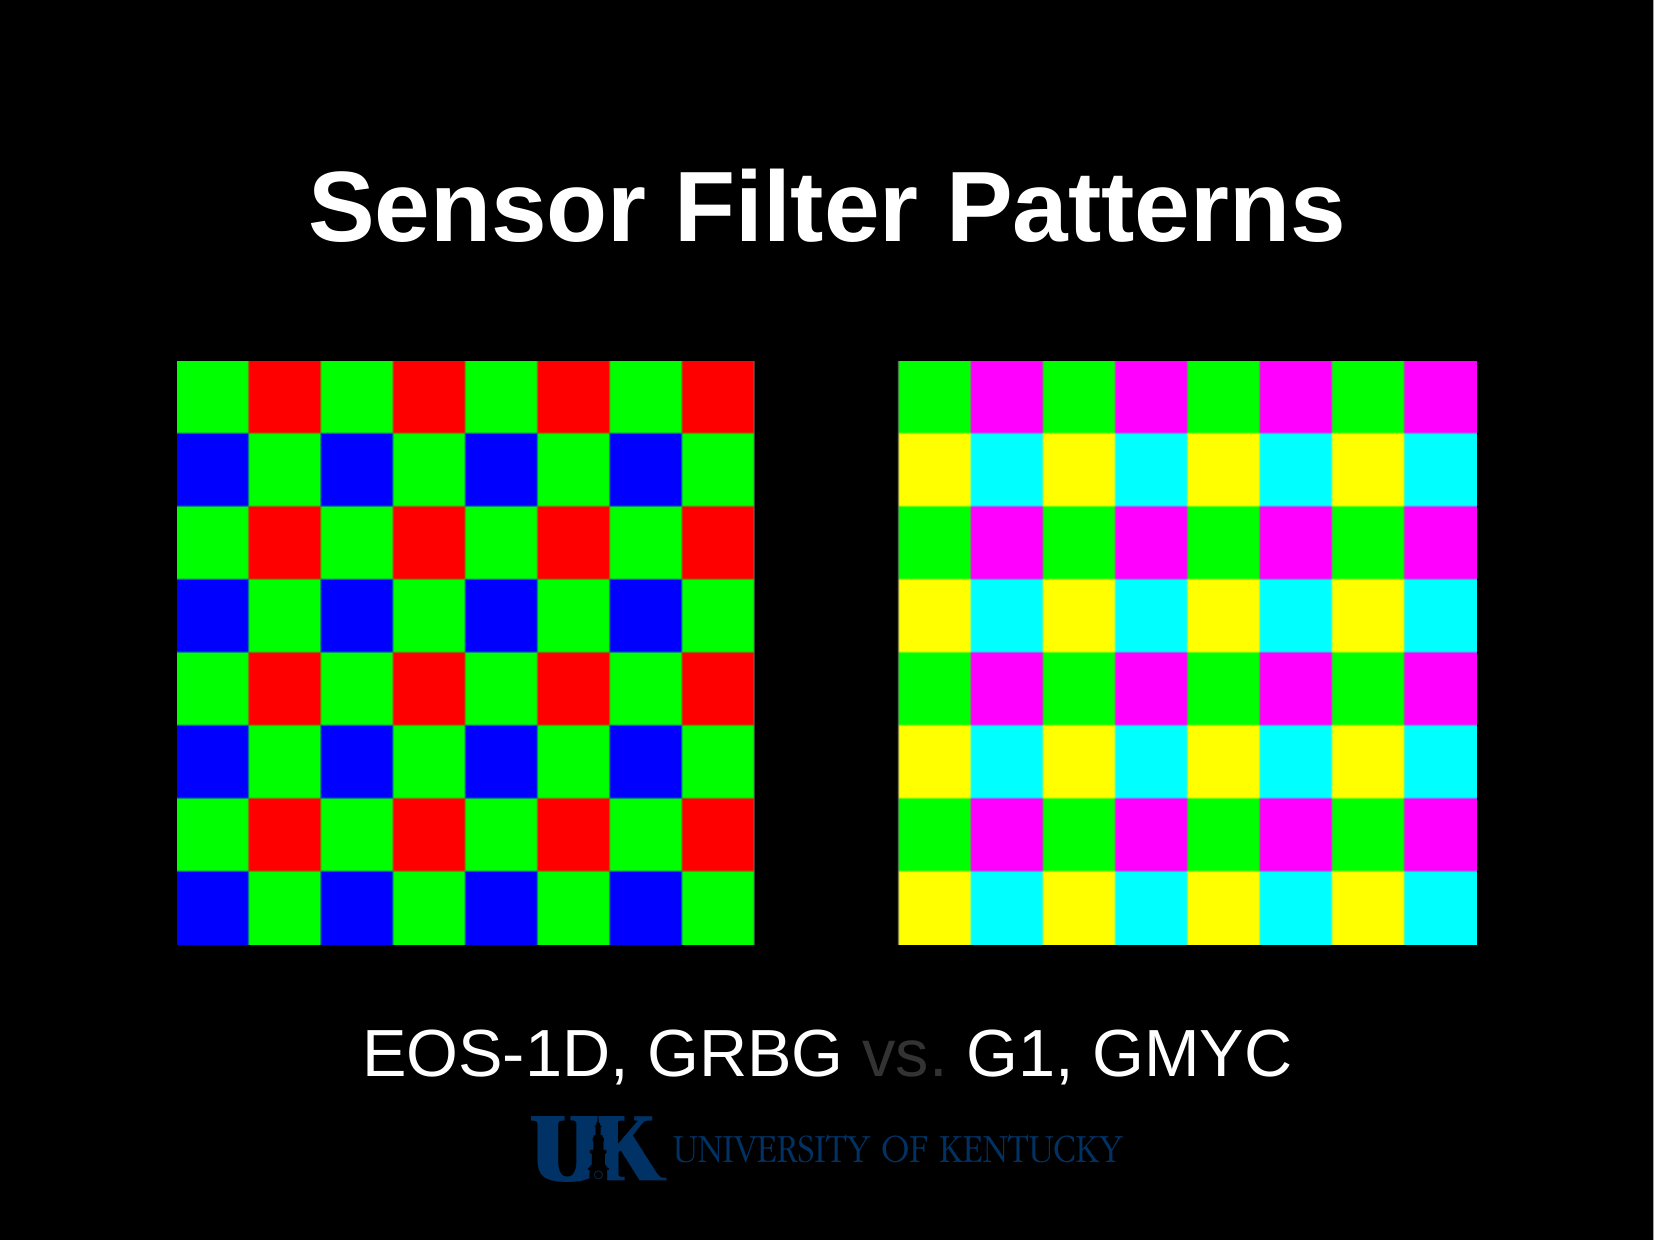

# Sensor Filter Patterns
EOS-1D, GRBG vs. G1, GMYC